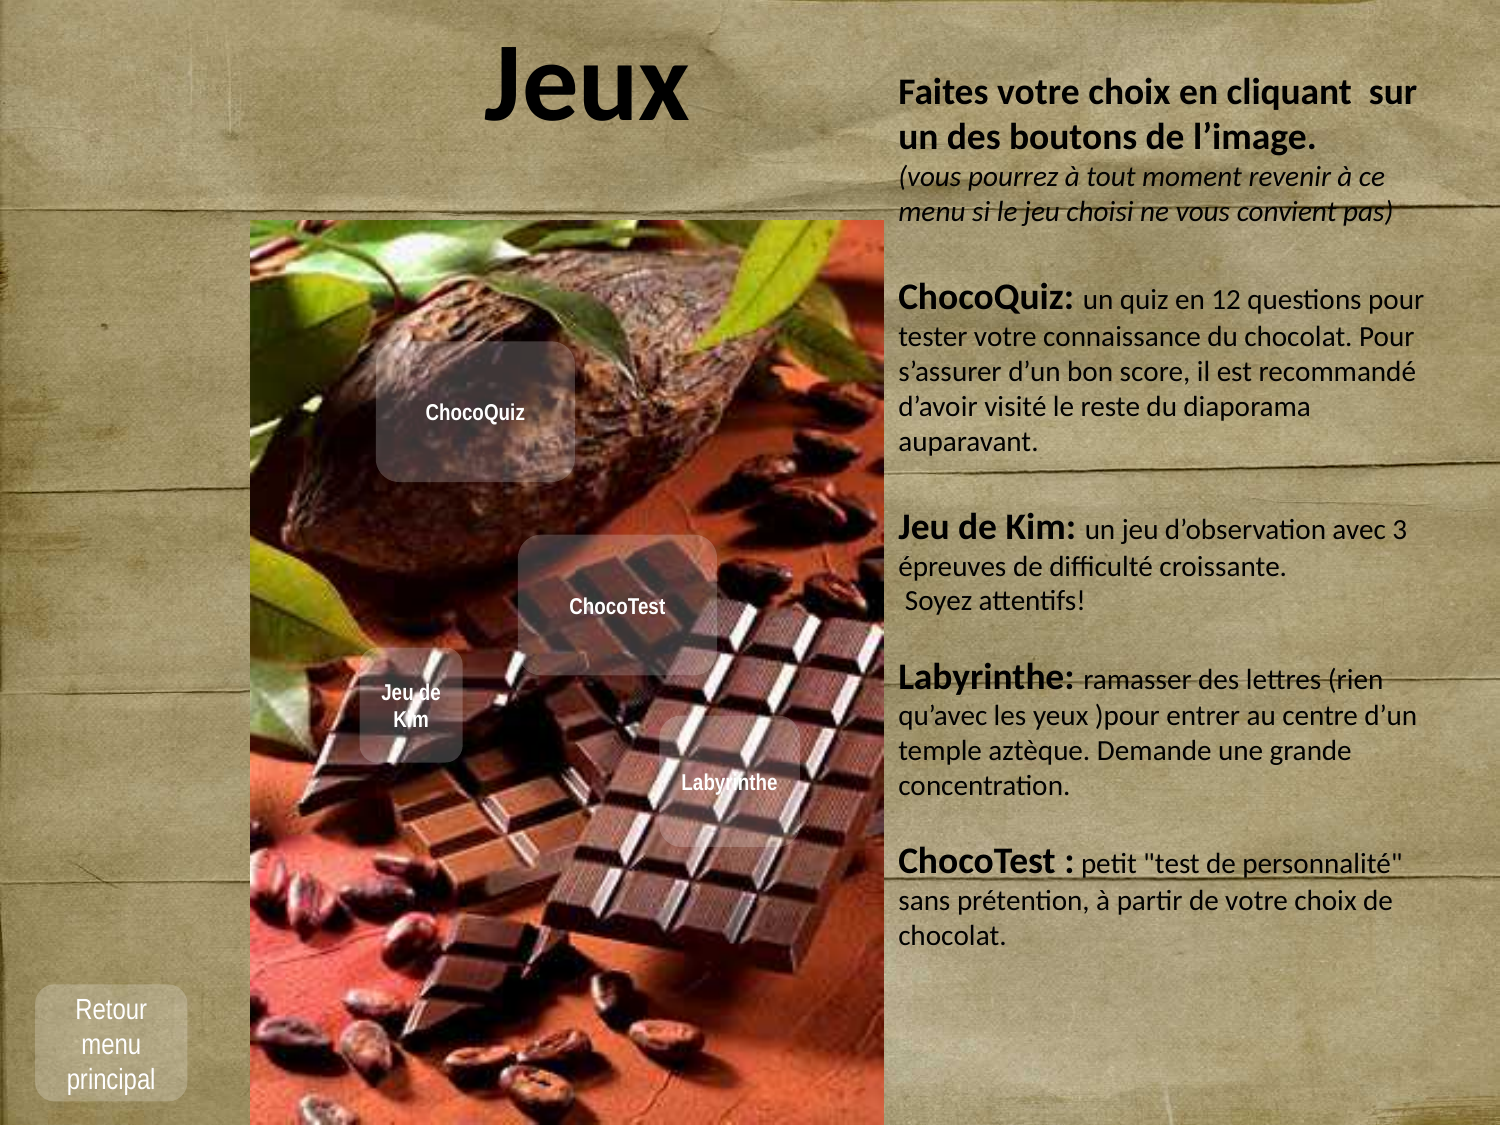

Jeux
#
Faites votre choix en cliquant sur un des boutons de l’image.
(vous pourrez à tout moment revenir à ce menu si le jeu choisi ne vous convient pas)
ChocoQuiz: un quiz en 12 questions pour tester votre connaissance du chocolat. Pour s’assurer d’un bon score, il est recommandé d’avoir visité le reste du diaporama auparavant.
Jeu de Kim: un jeu d’observation avec 3  épreuves de difficulté croissante.
 Soyez attentifs!
Labyrinthe: ramasser des lettres (rien qu’avec les yeux )pour entrer au centre d’un temple aztèque. Demande une grande concentration.
ChocoTest : petit "test de personnalité" sans prétention, à partir de votre choix de chocolat.
ChocoQuiz
ChocoTest
Jeu de Kim
Labyrinthe
Retour menu
principal